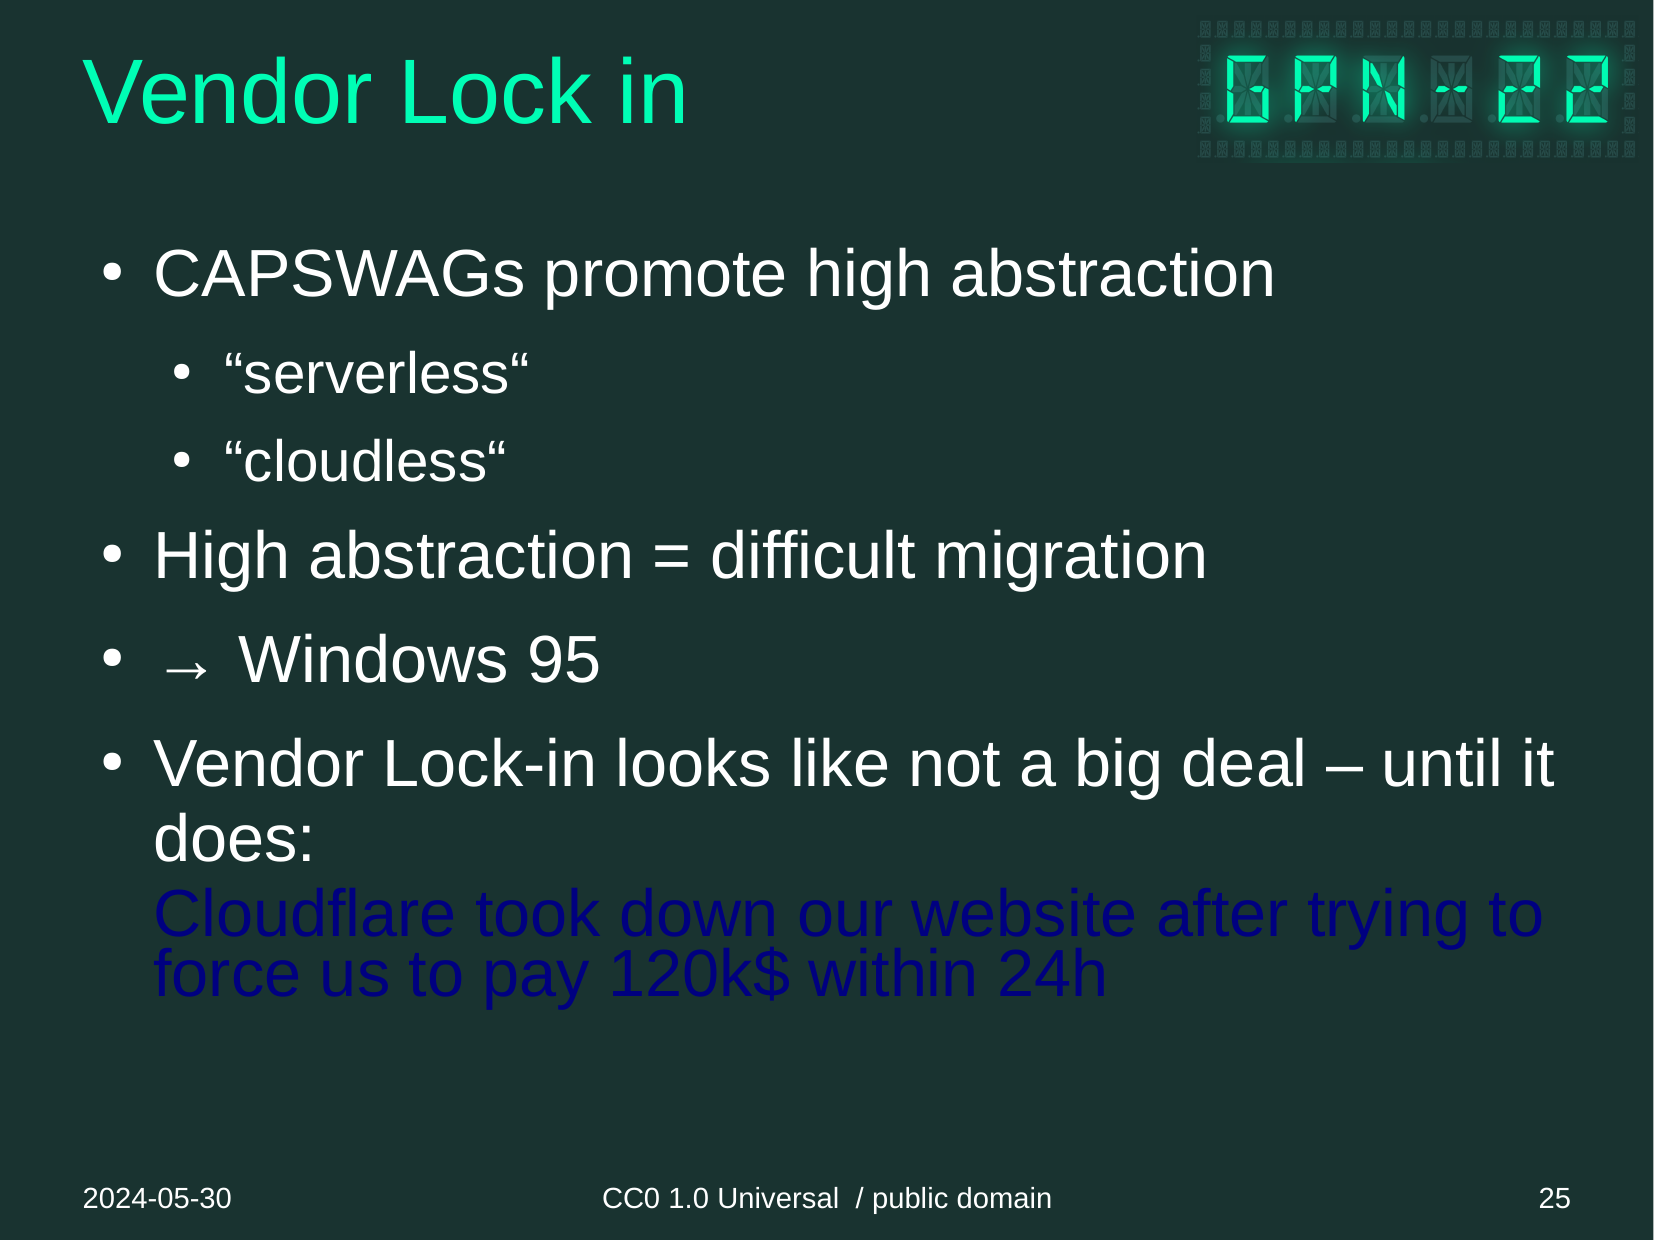

# Vendor Lock in
CAPSWAGs promote high abstraction
“serverless“
“cloudless“
High abstraction = difficult migration
→ Windows 95
Vendor Lock-in looks like not a big deal – until it does: Cloudflare took down our website after trying to force us to pay 120k$ within 24h